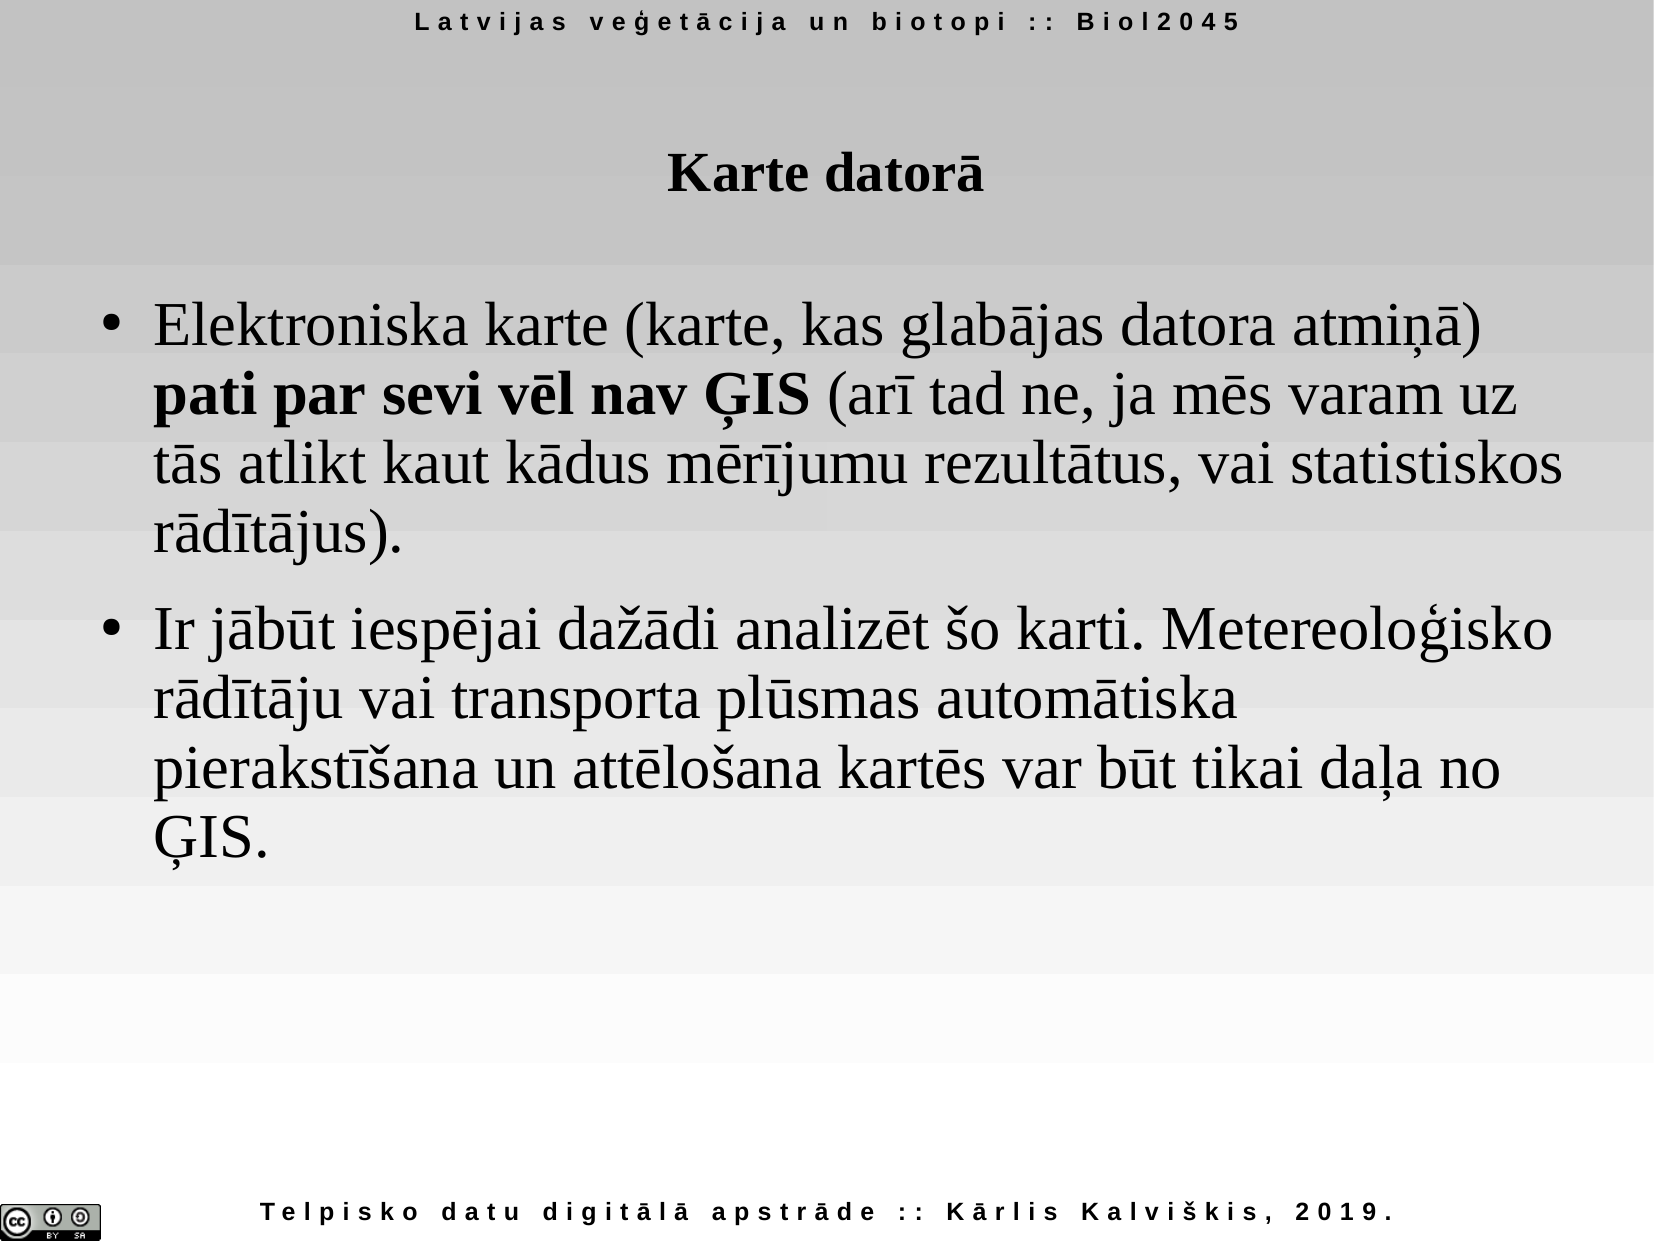

# Karte datorā
Elektroniska karte (karte, kas glabājas datora atmiņā) pati par sevi vēl nav ĢIS (arī tad ne, ja mēs varam uz tās atlikt kaut kādus mērījumu rezultātus, vai statistiskos rādītājus).
Ir jābūt iespējai dažādi analizēt šo karti. Metereoloģisko rādītāju vai transporta plūsmas automātiska pierakstīšana un attēlošana kartēs var būt tikai daļa no ĢIS.